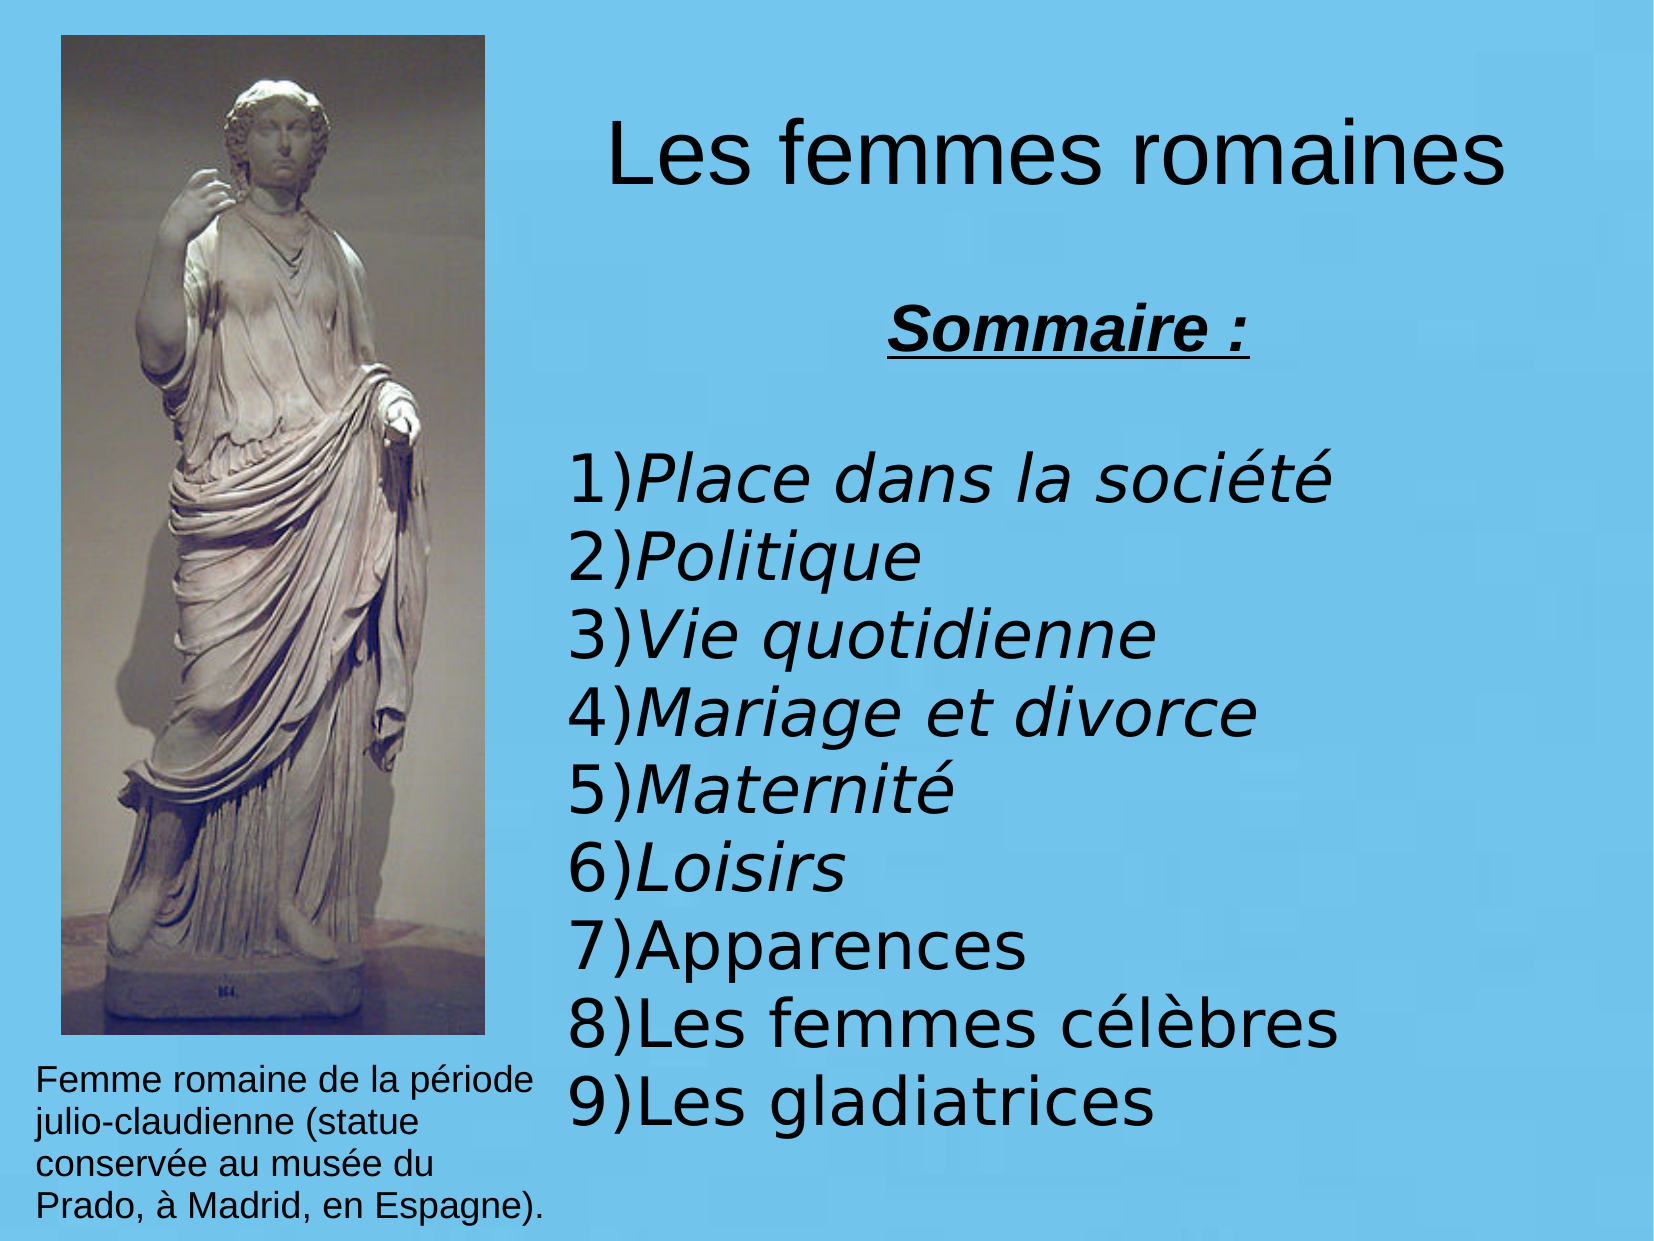

# Les femmes romaines
Sommaire :
1)Place dans la société
2)Politique
3)Vie quotidienne
4)Mariage et divorce
5)Maternité
6)Loisirs
7)Apparences
8)Les femmes célèbres
9)Les gladiatrices
Femme romaine de la période julio-claudienne (statue conservée au musée du Prado, à Madrid, en Espagne).